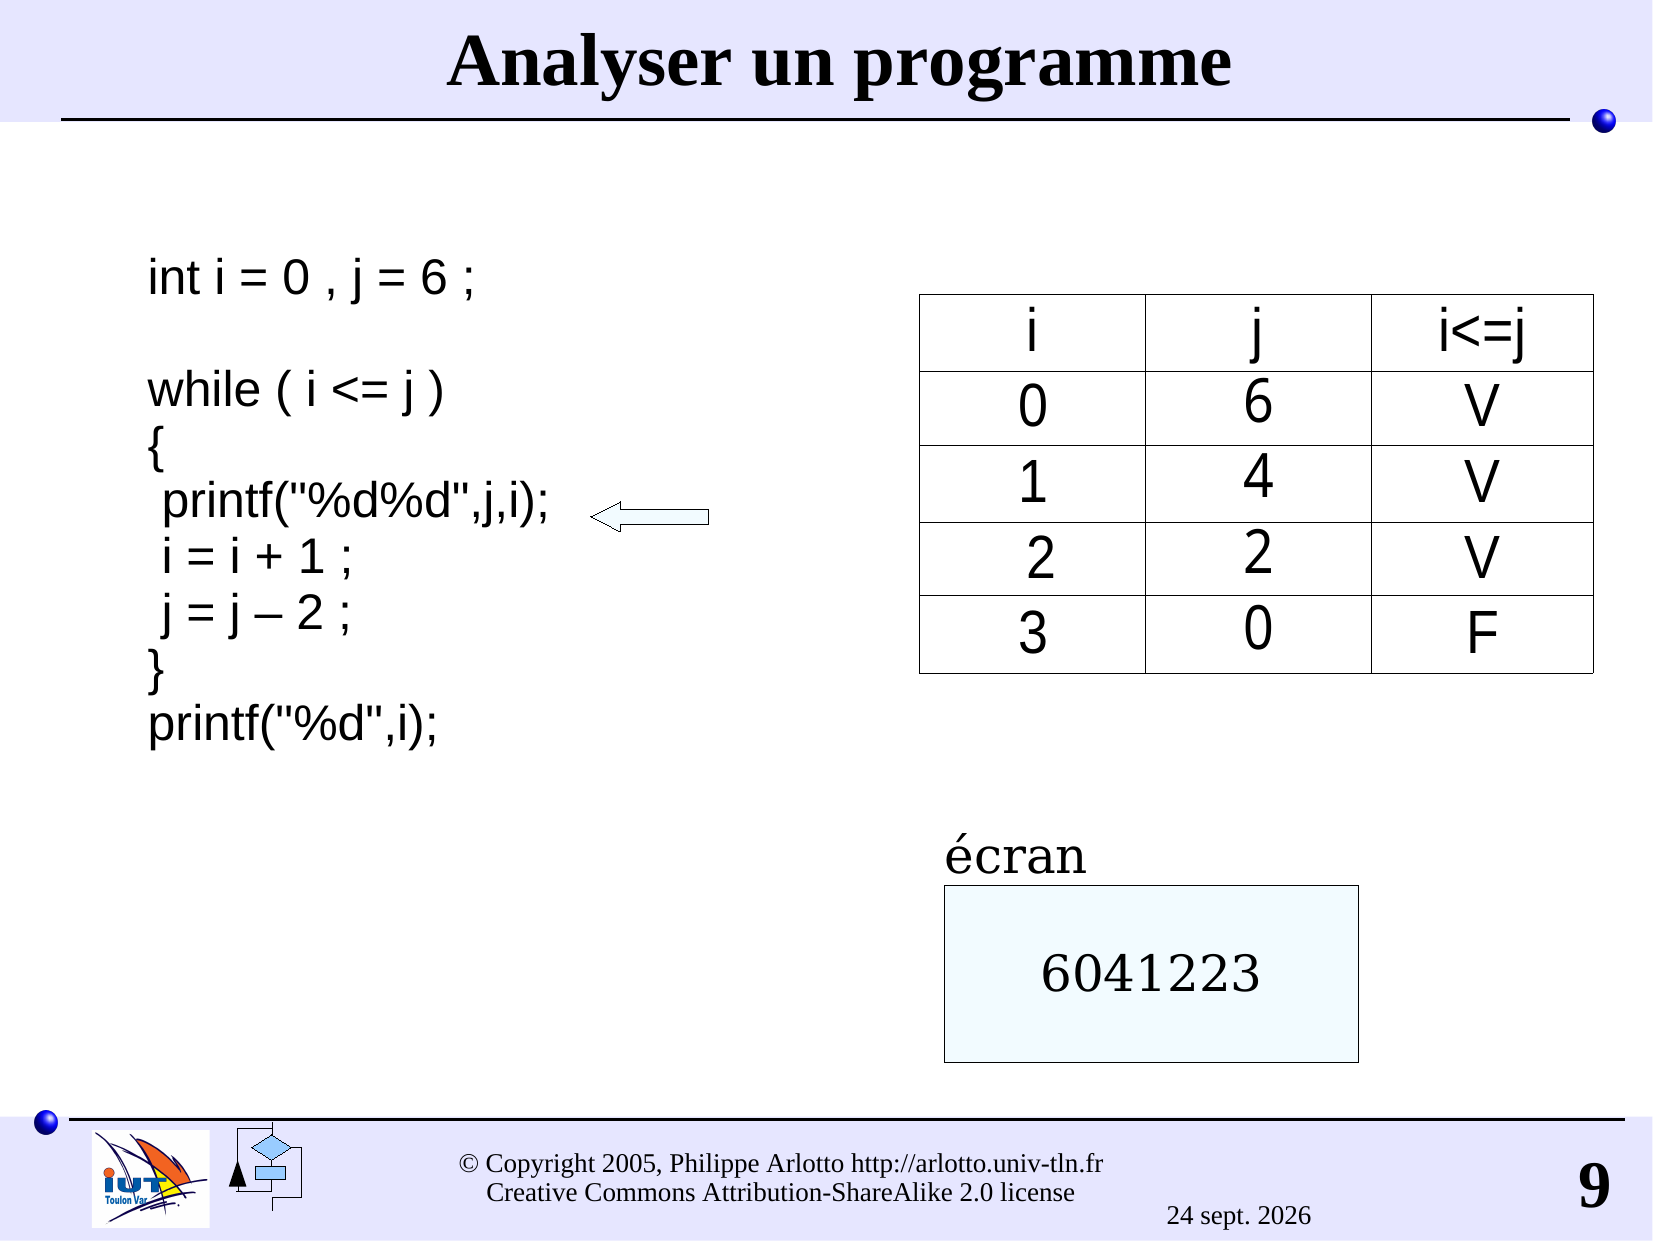

# Analyser un programme
int i = 0 , j = 6 ;
while ( i <= j )
{
 printf("%d%d",j,i);
 i = i + 1 ;
 j = j – 2 ;
}
printf("%d",i);
écran
6041223